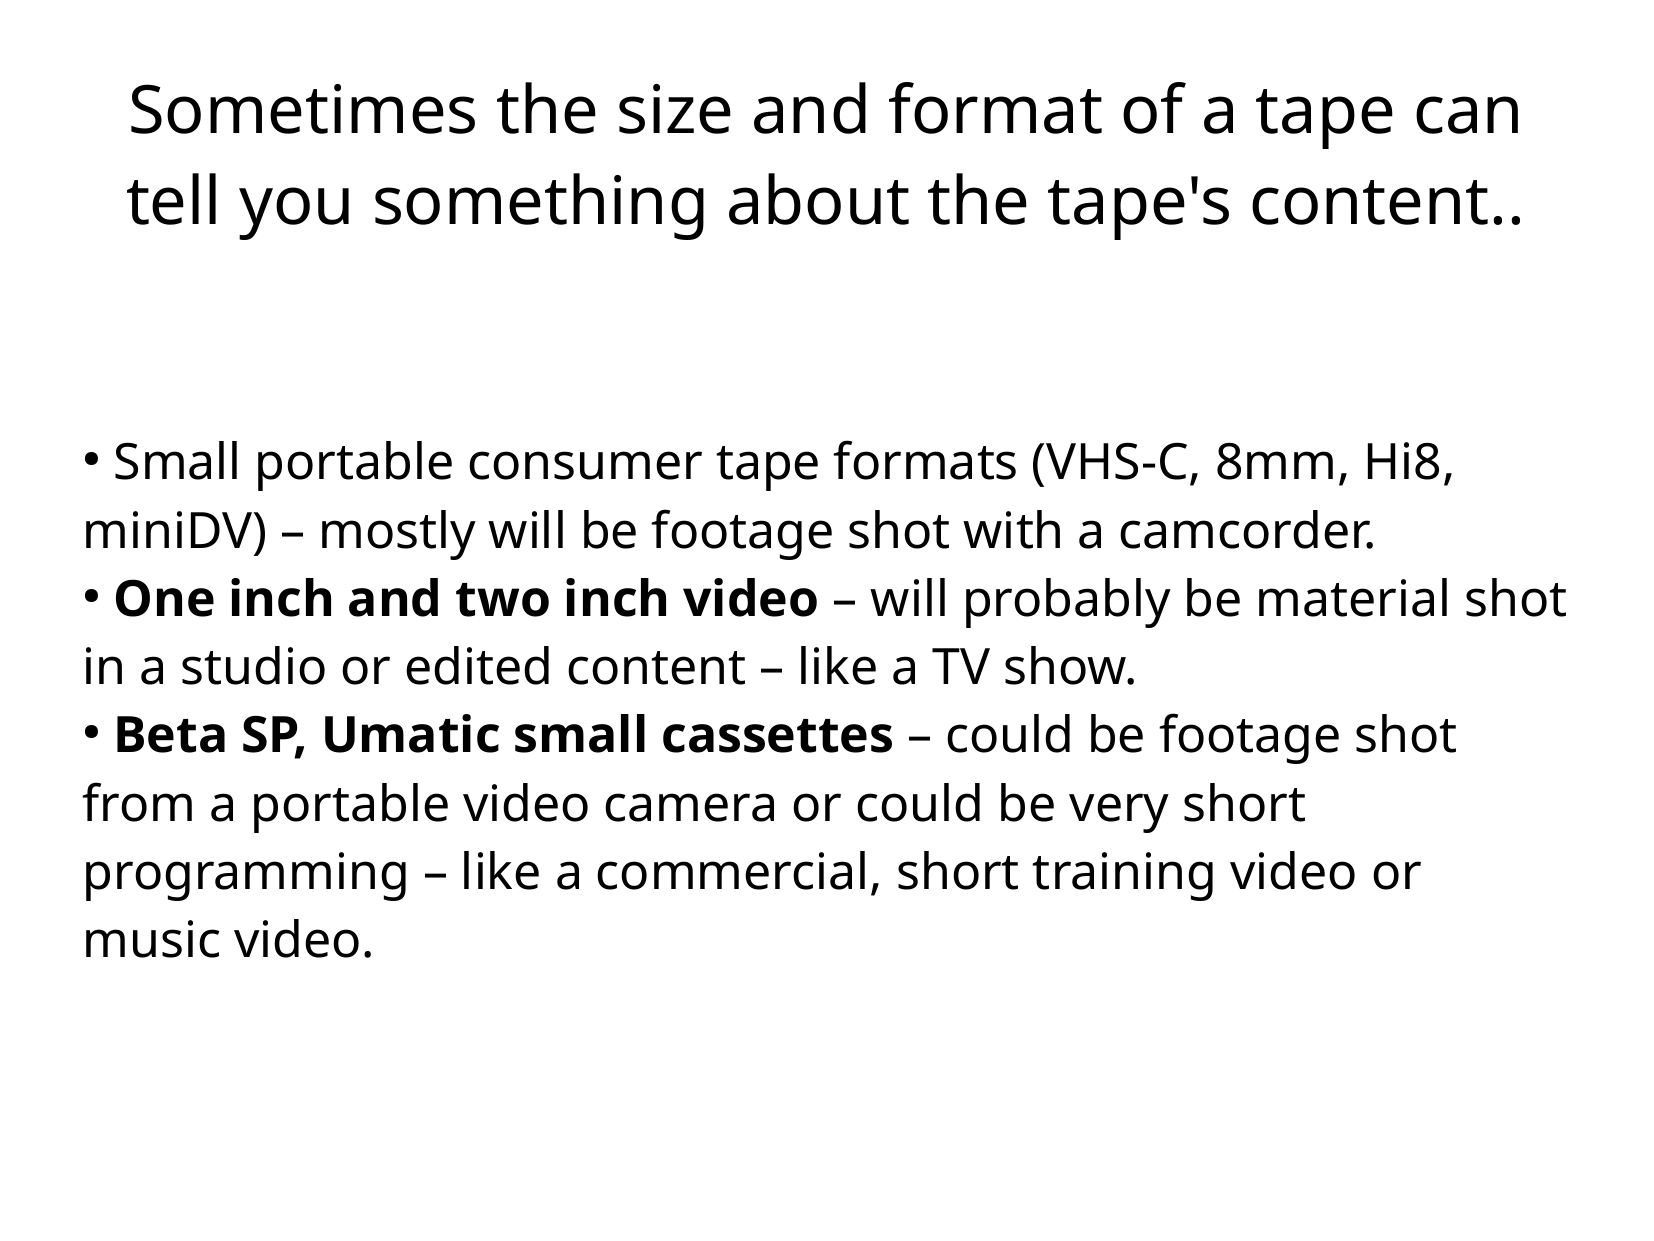

# Sometimes the size and format of a tape can tell you something about the tape's content..
 Small portable consumer tape formats (VHS-C, 8mm, Hi8, miniDV) – mostly will be footage shot with a camcorder.
 One inch and two inch video – will probably be material shot in a studio or edited content – like a TV show.
 Beta SP, Umatic small cassettes – could be footage shot from a portable video camera or could be very short programming – like a commercial, short training video or music video.